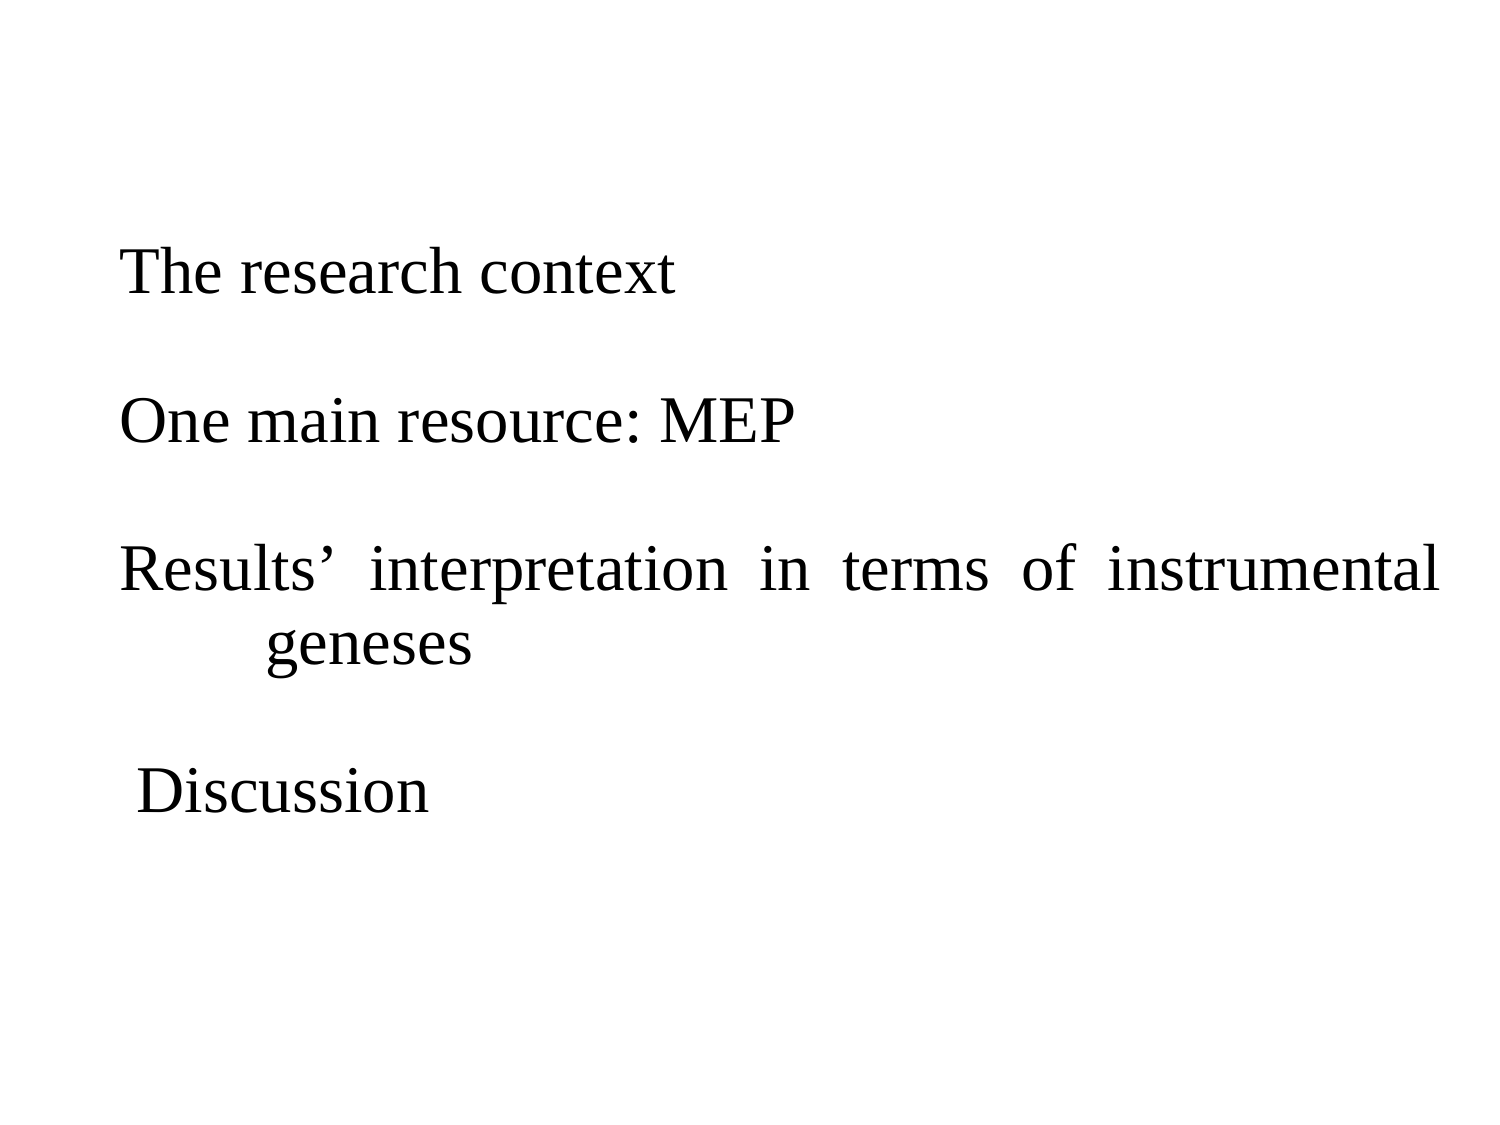

#
The research context
One main resource: MEP
Results’ interpretation in terms of instrumental geneses
 Discussion